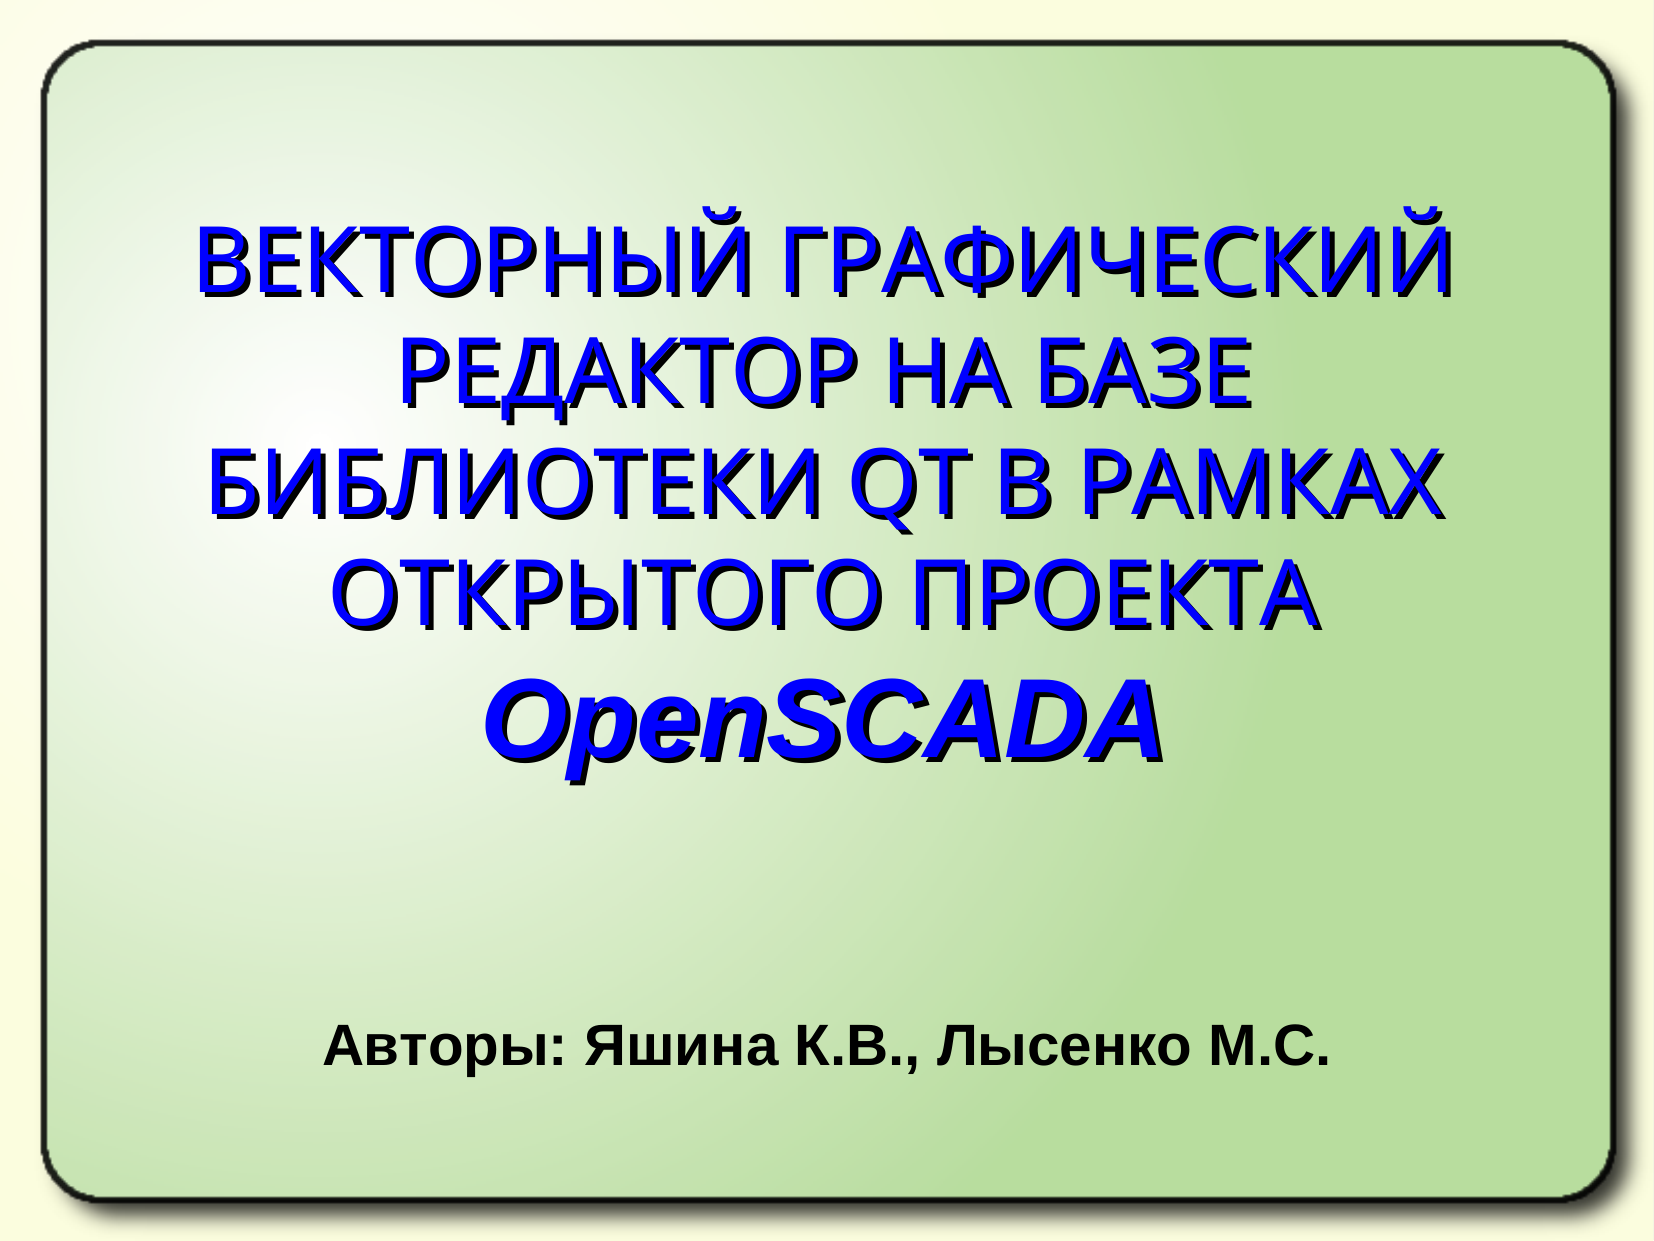

# ВЕКТОРНЫЙ ГРАФИЧЕСКИЙ РЕДАКТОР НА БАЗЕ БИБЛИОТЕКИ QT В РАМКАХ ОТКРЫТОГО ПРОЕКТА OpenSCADA
Авторы: Яшина К.В., Лысенко М.С.